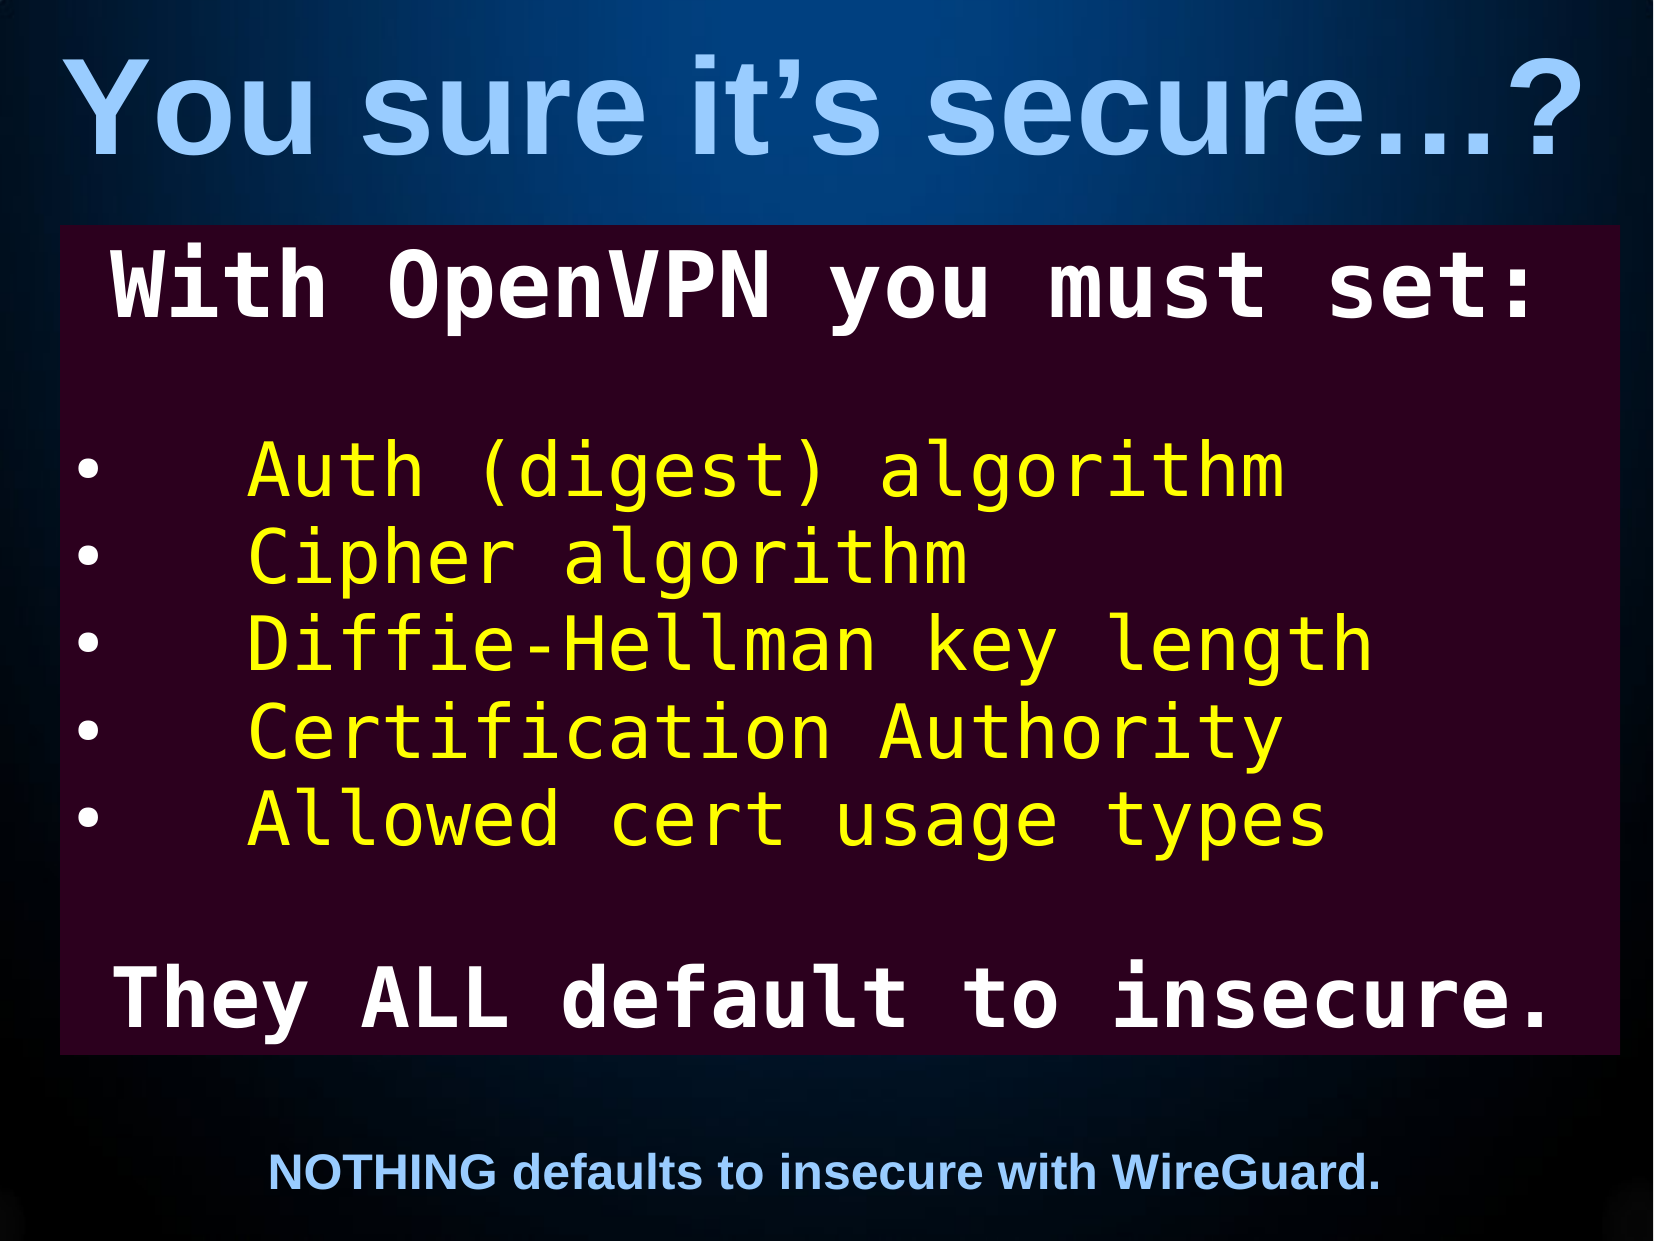

# You sure it’s secure…?
With OpenVPN you must set:
 Auth (digest) algorithm
 Cipher algorithm
 Diffie-Hellman key length
 Certification Authority
 Allowed cert usage types
They ALL default to insecure.
NOTHING defaults to insecure with WireGuard.